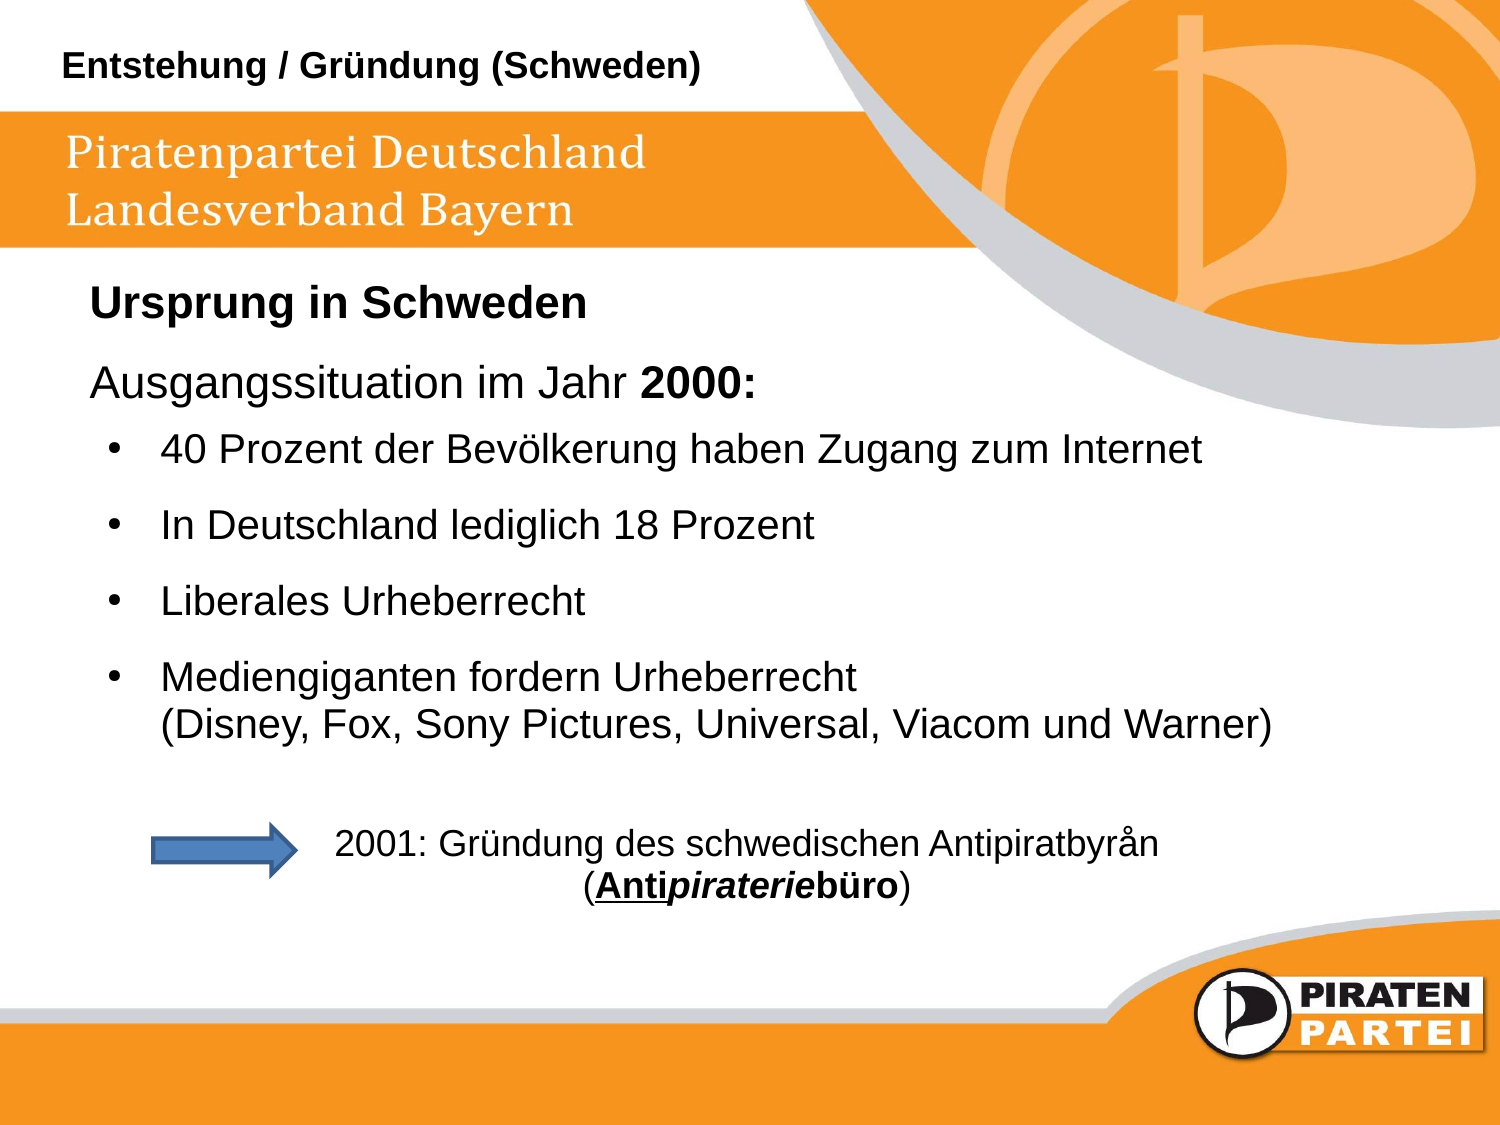

# Entstehung / Gründung (Schweden)
Ursprung in Schweden
Ausgangssituation im Jahr 2000:
40 Prozent der Bevölkerung haben Zugang zum Internet
In Deutschland lediglich 18 Prozent
Liberales Urheberrecht
Mediengiganten fordern Urheberrecht
(Disney, Fox, Sony Pictures, Universal, Viacom und Warner)
2001: Gründung des schwedischen Antipiratbyrån (Antipirateriebüro)